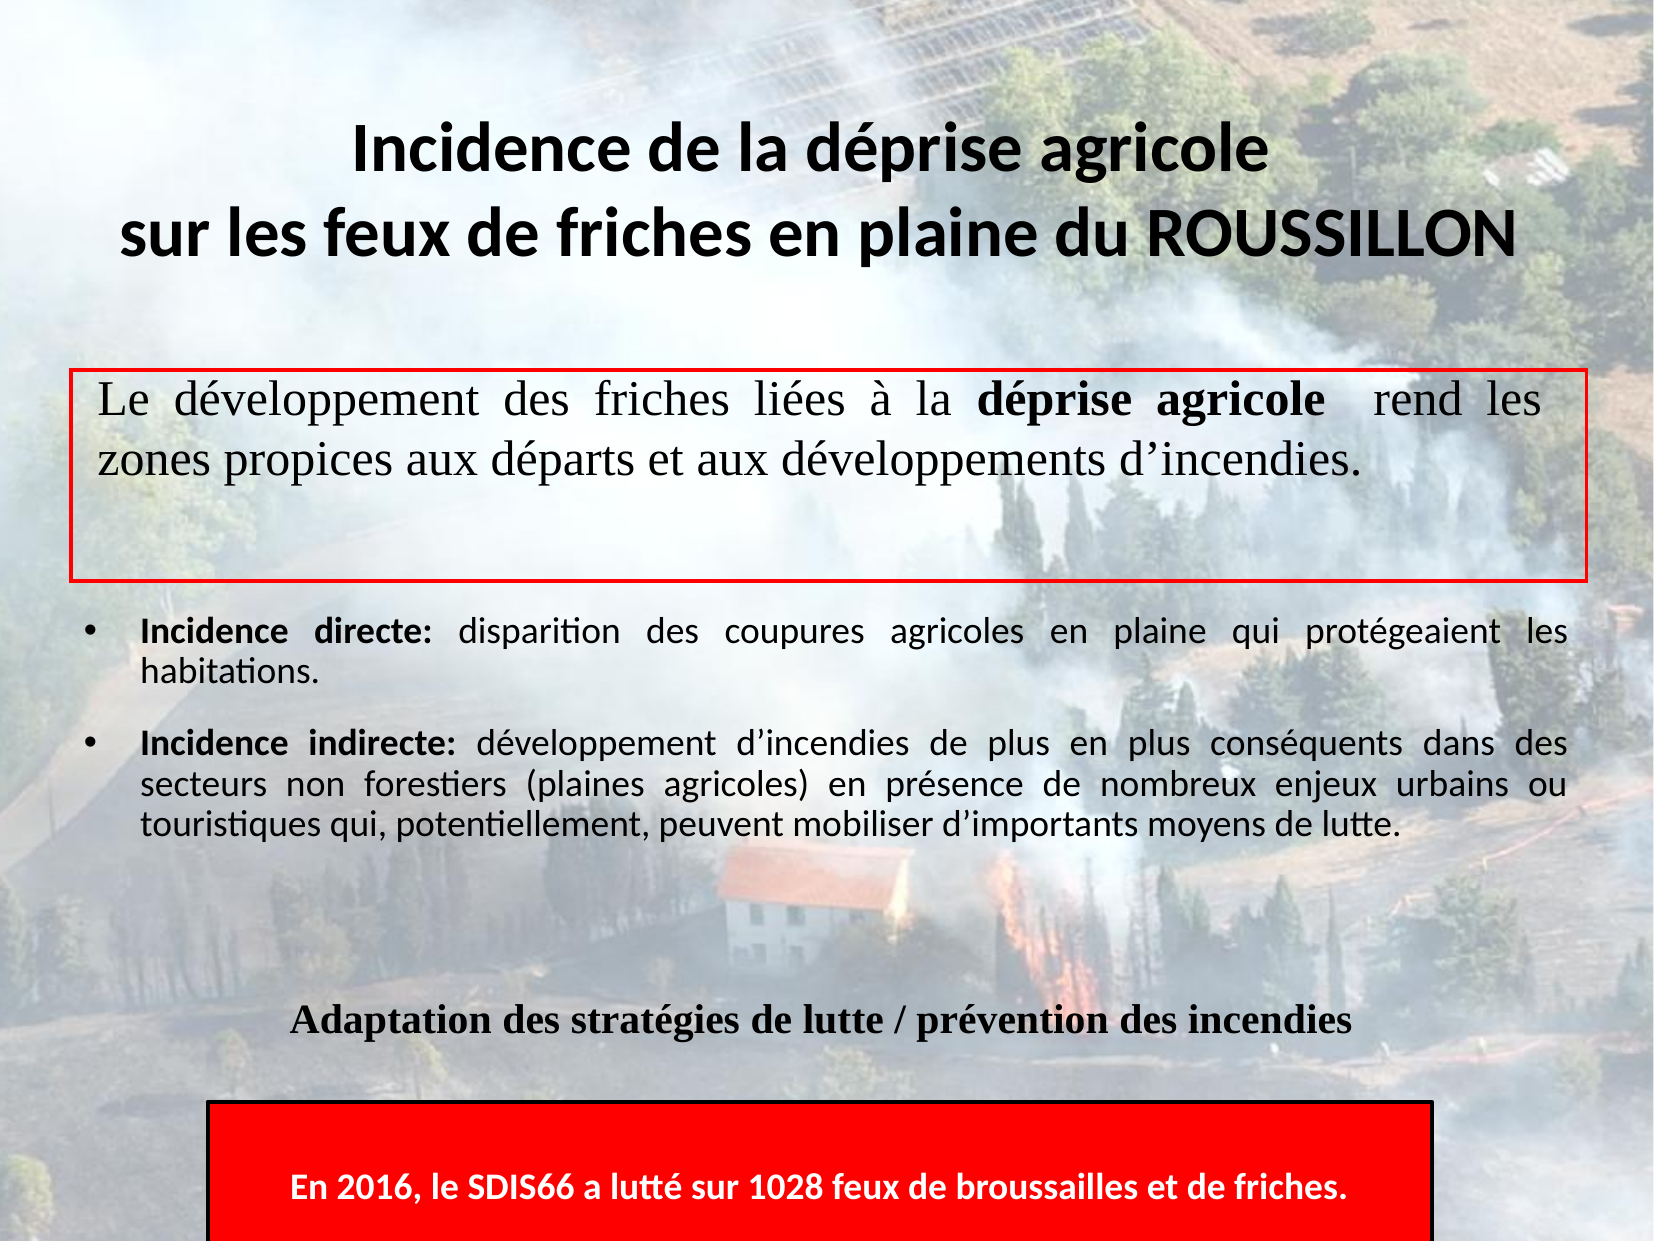

# Incidence de la déprise agricole sur les feux de friches en plaine du ROUSSILLON
Le développement des friches liées à la déprise agricole rend les zones propices aux départs et aux développements d’incendies.
Incidence directe: disparition des coupures agricoles en plaine qui protégeaient les habitations.
Incidence indirecte: développement d’incendies de plus en plus conséquents dans des secteurs non forestiers (plaines agricoles) en présence de nombreux enjeux urbains ou touristiques qui, potentiellement, peuvent mobiliser d’importants moyens de lutte.
Adaptation des stratégies de lutte / prévention des incendies
En 2016, le SDIS66 a lutté sur 1028 feux de broussailles et de friches.